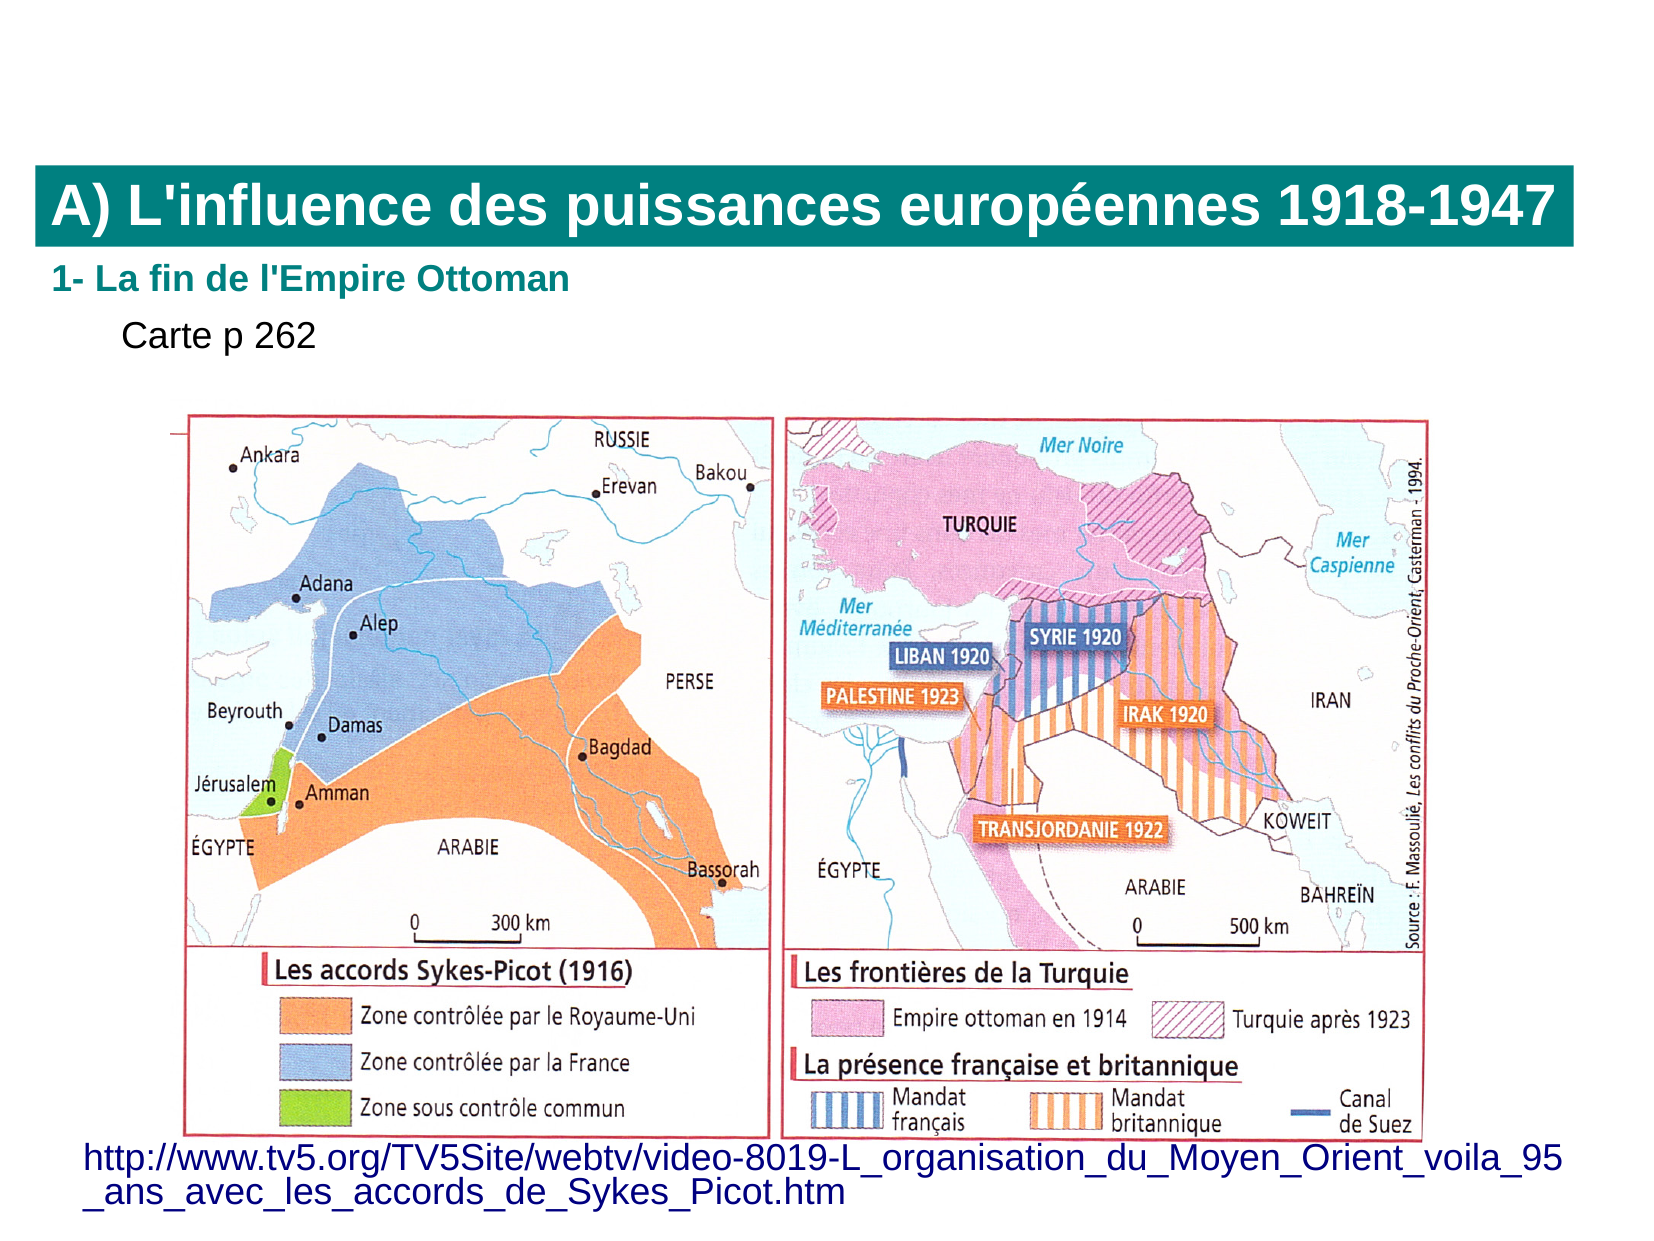

A) L'influence des puissances européennes 1918-1947
1- La fin de l'Empire Ottoman
Carte p 262
http://www.tv5.org/TV5Site/webtv/video-8019-L_organisation_du_Moyen_Orient_voila_95_ans_avec_les_accords_de_Sykes_Picot.htm